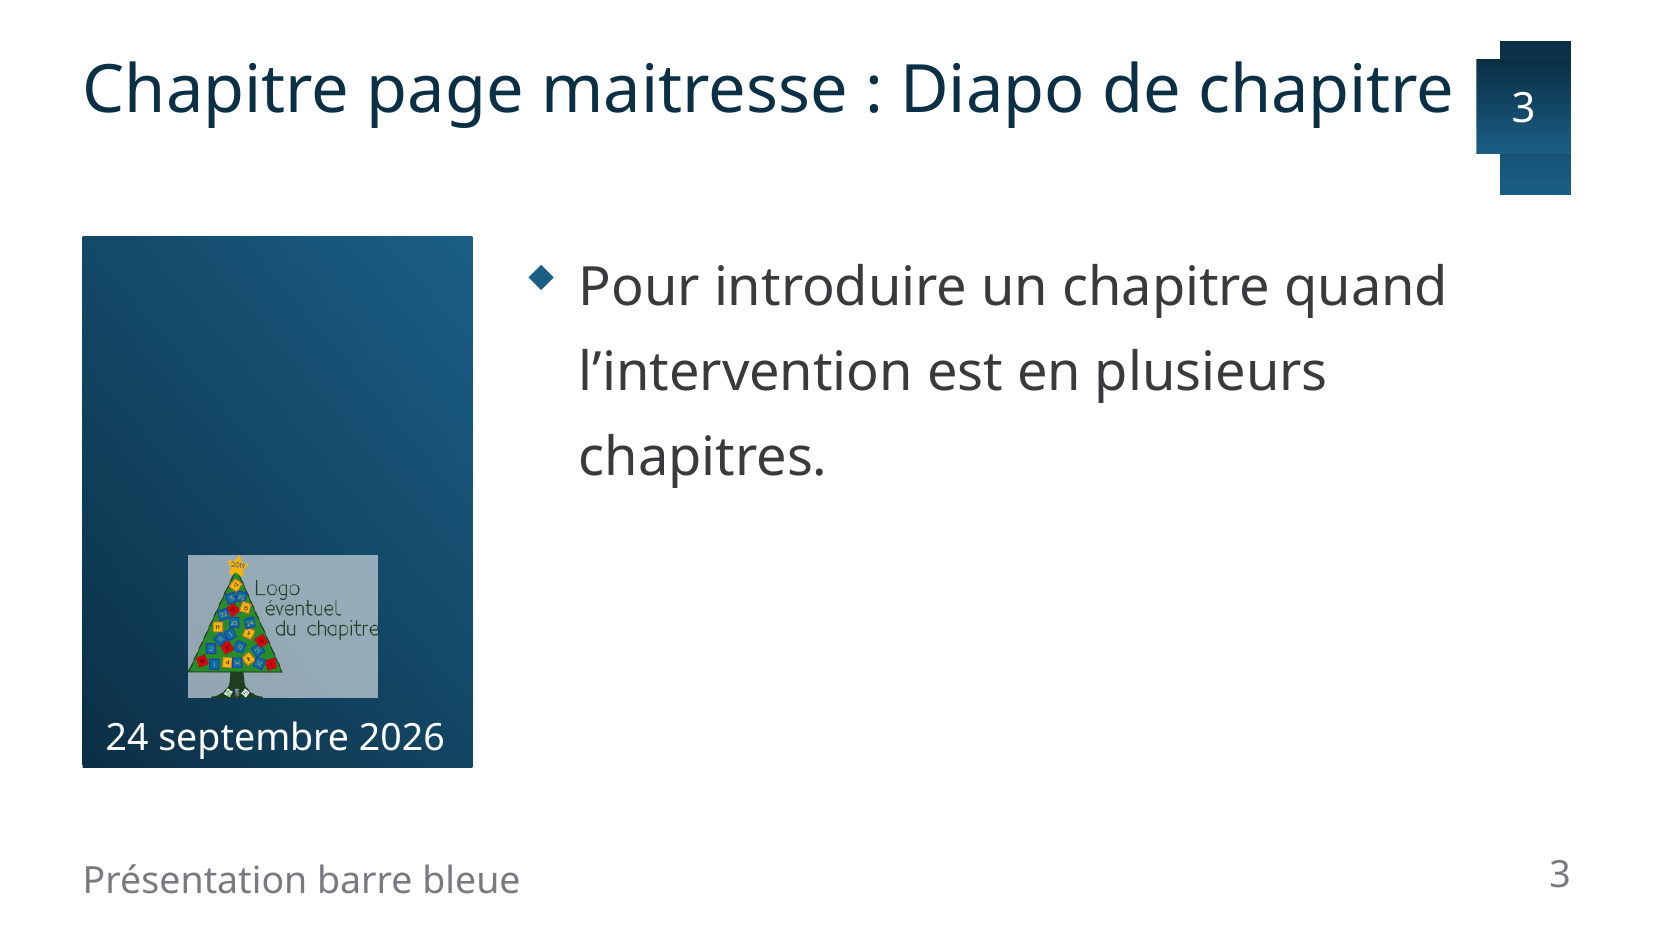

# Chapitre page maitresse : Diapo de chapitre
Pour introduire un chapitre quand l’intervention est en plusieurs chapitres.
Présentation barre bleue
3